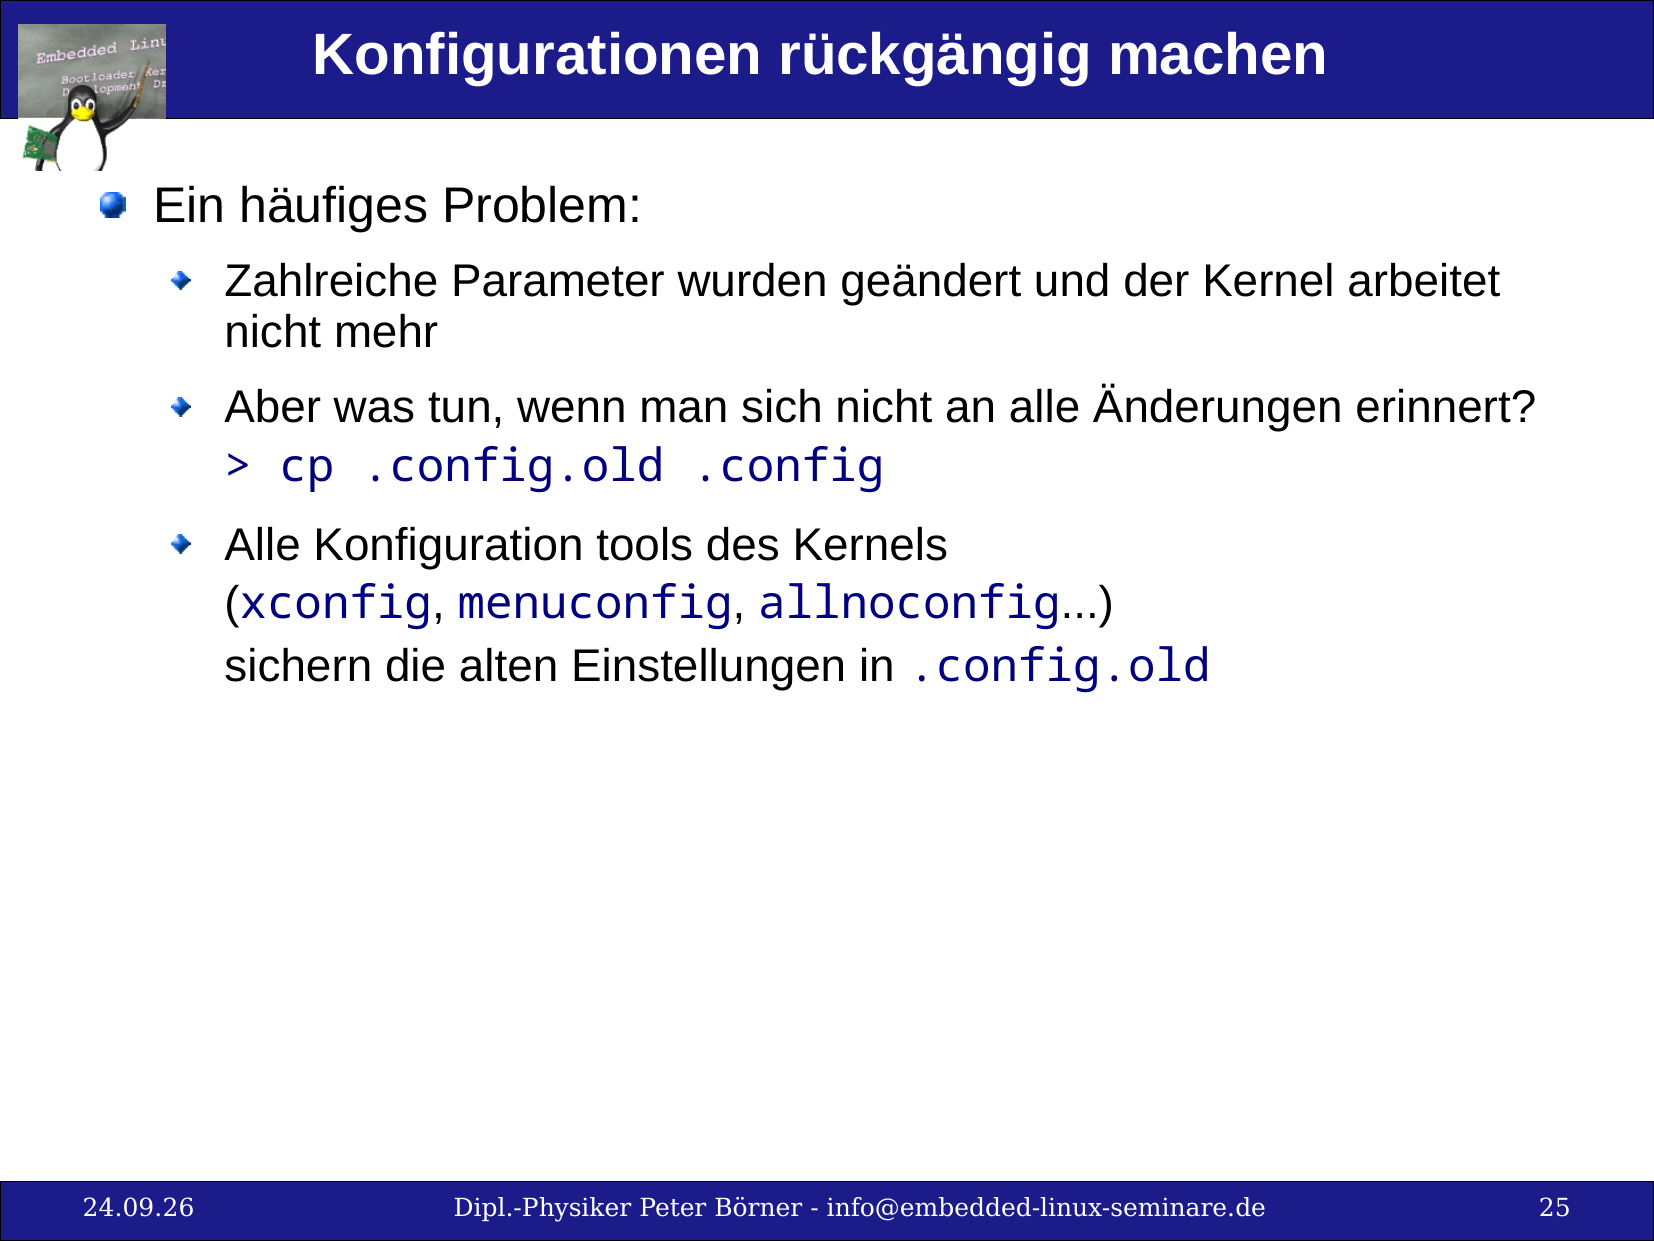

# Konfigurationen rückgängig machen
Ein häufiges Problem:
Zahlreiche Parameter wurden geändert und der Kernel arbeitet nicht mehr
Aber was tun, wenn man sich nicht an alle Änderungen erinnert?
> cp .config.old .config
Alle Konfiguration tools des Kernels
(xconfig, menuconfig, allnoconfig...)
sichern die alten Einstellungen in .config.old
 Dipl.-Physiker Peter Börner - info@embedded-linux-seminare.de
25